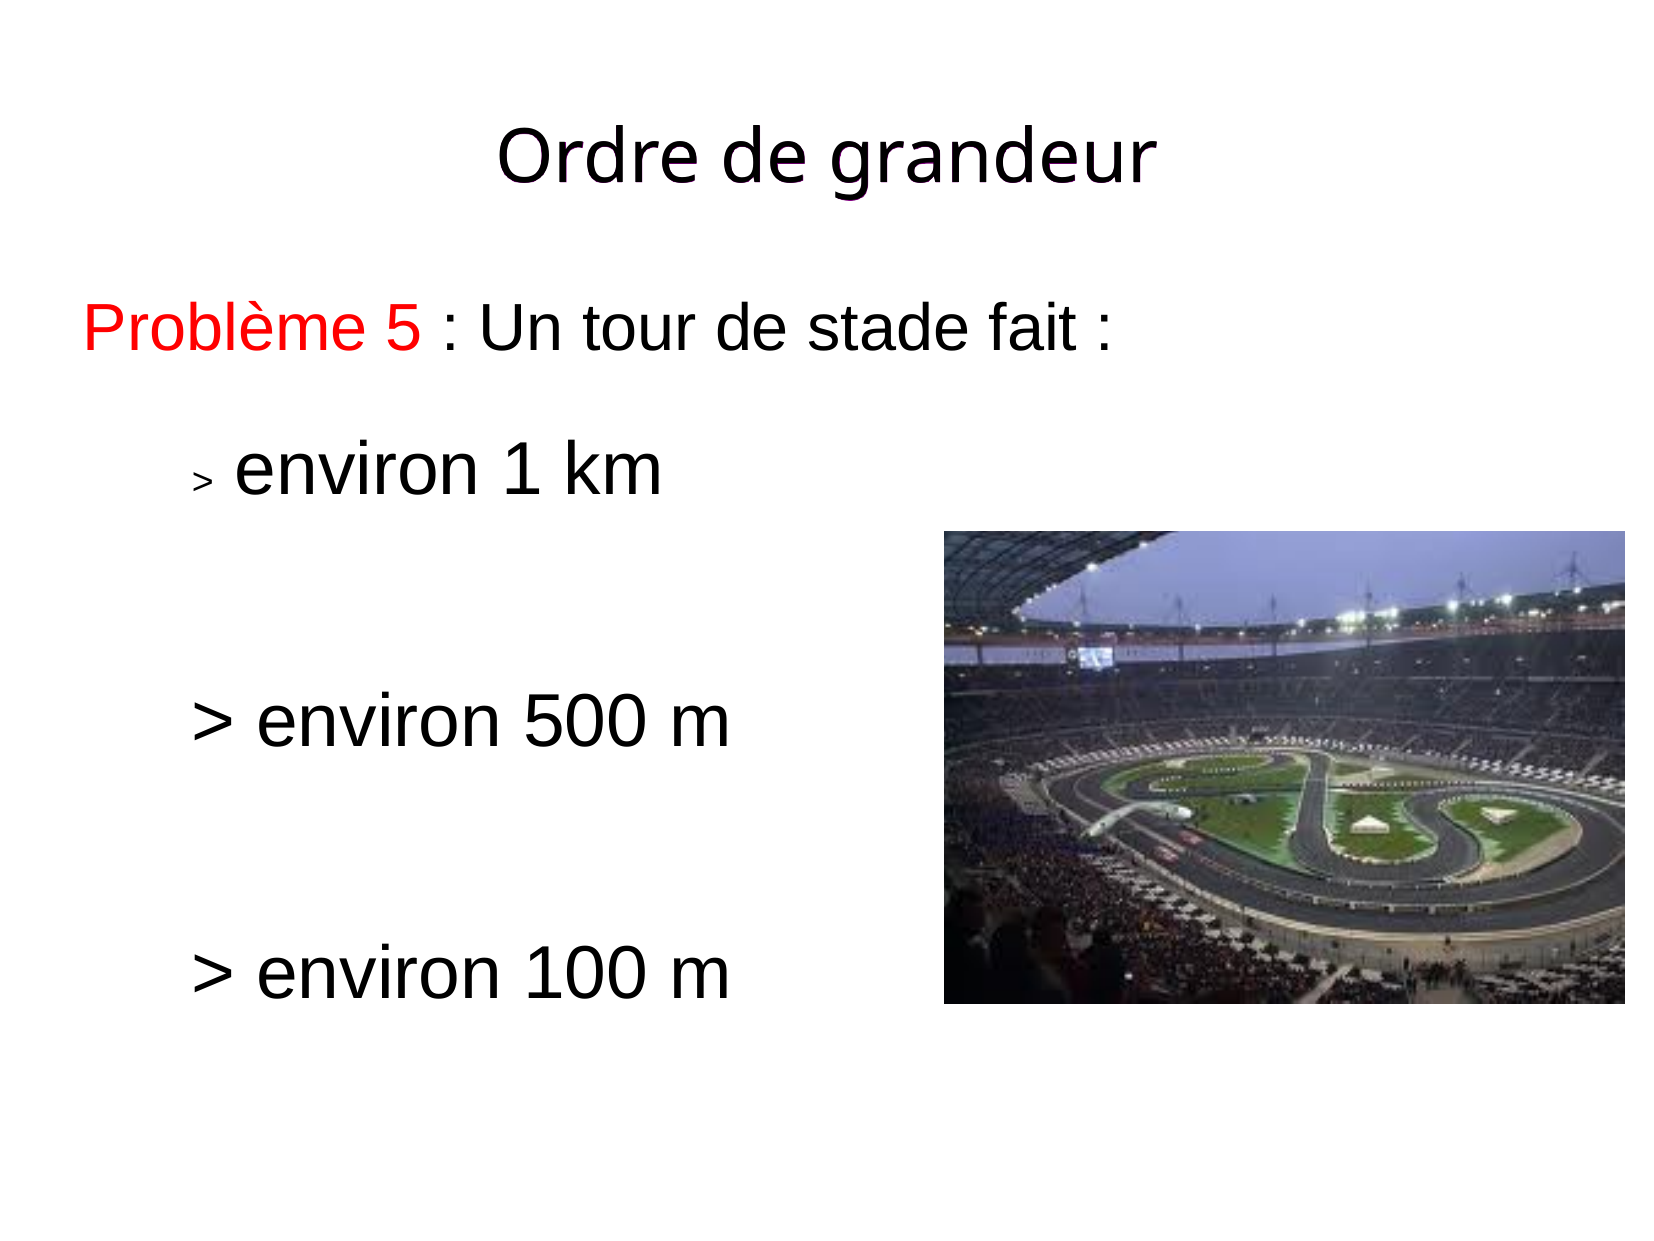

# Ordre de grandeur
Problème 5 : Un tour de stade fait :
> environ 1 km
> environ 500 m
> environ 100 m